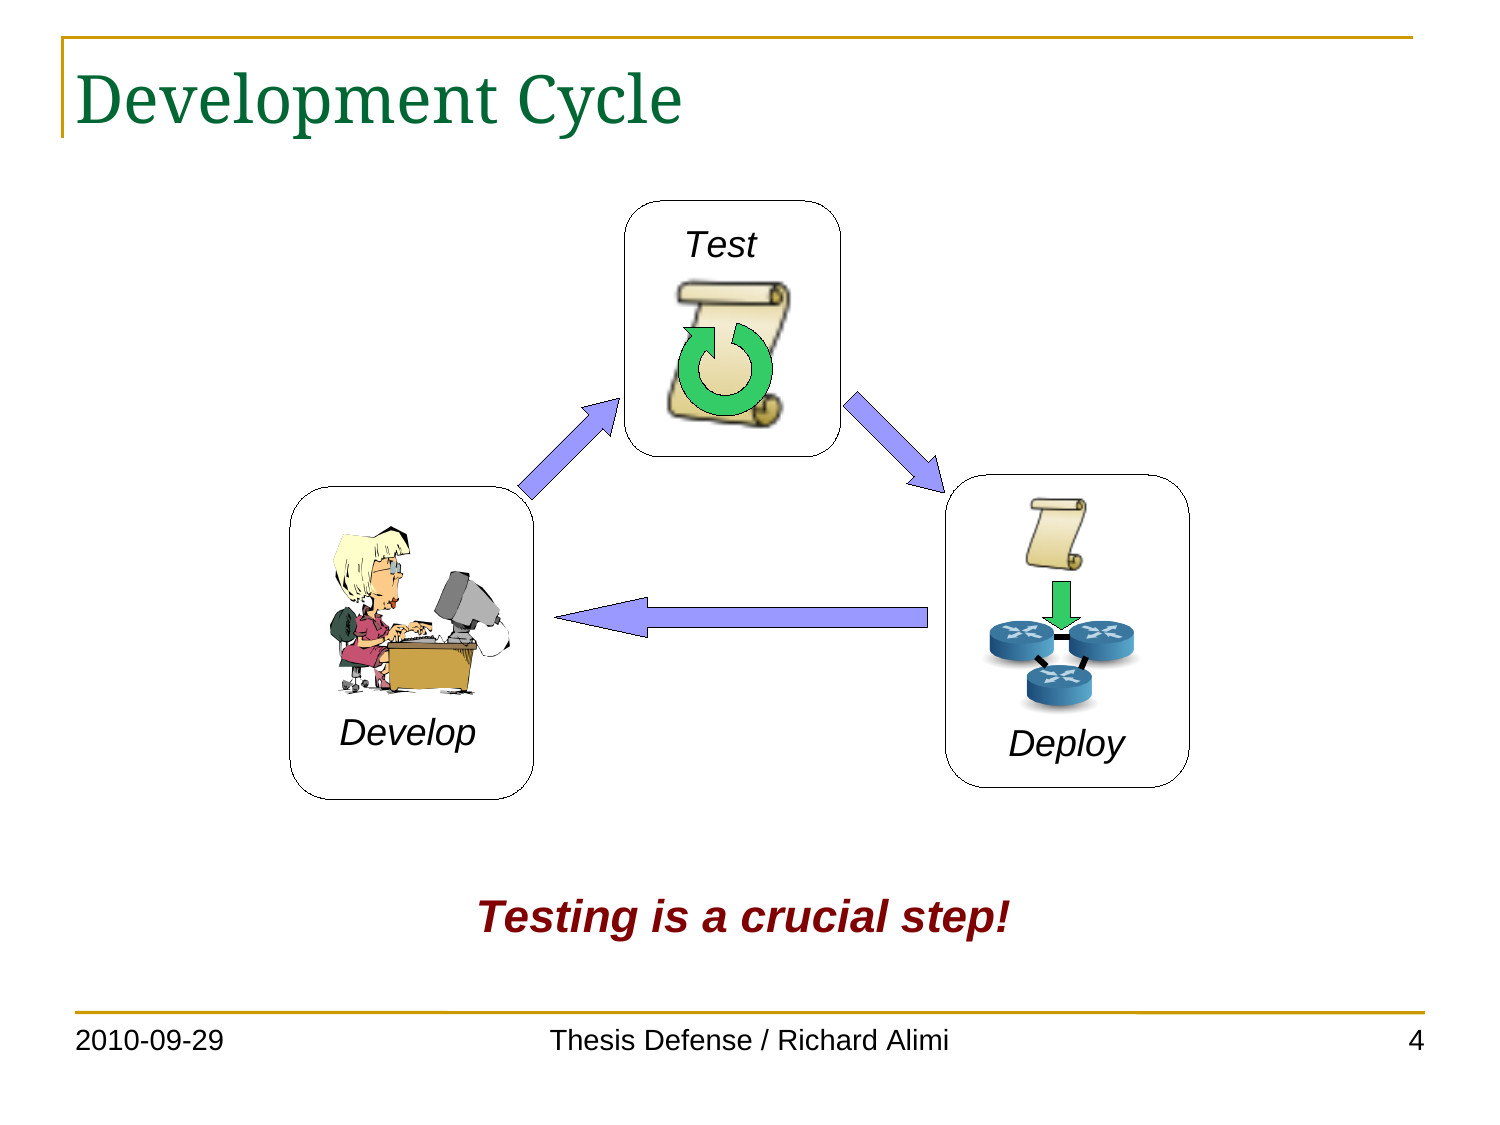

# Development Cycle
Test
Develop
Deploy
Testing is a crucial step!
2010-09-29
Thesis Defense / Richard Alimi
4